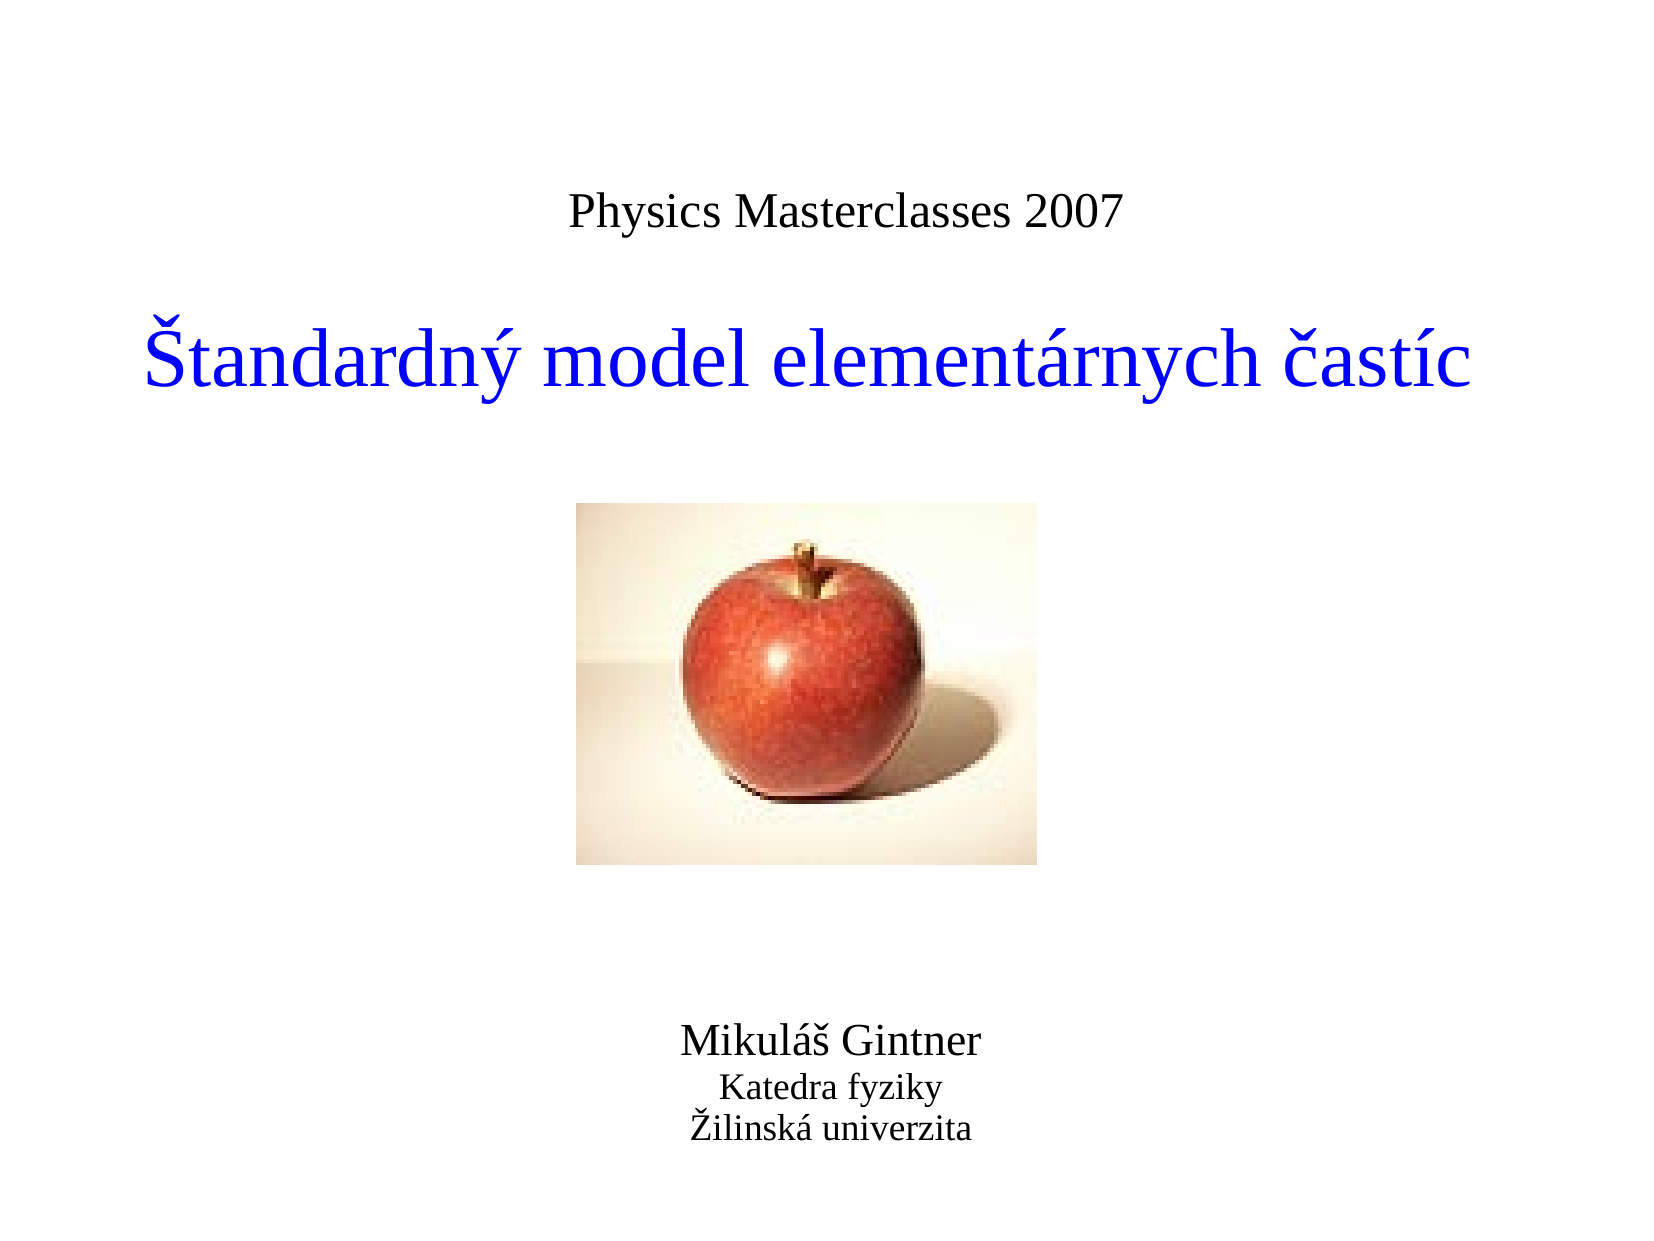

Physics Masterclasses 2007
Štandardný model elementárnych častíc
Mikuláš Gintner
Katedra fyziky
Žilinská univerzita